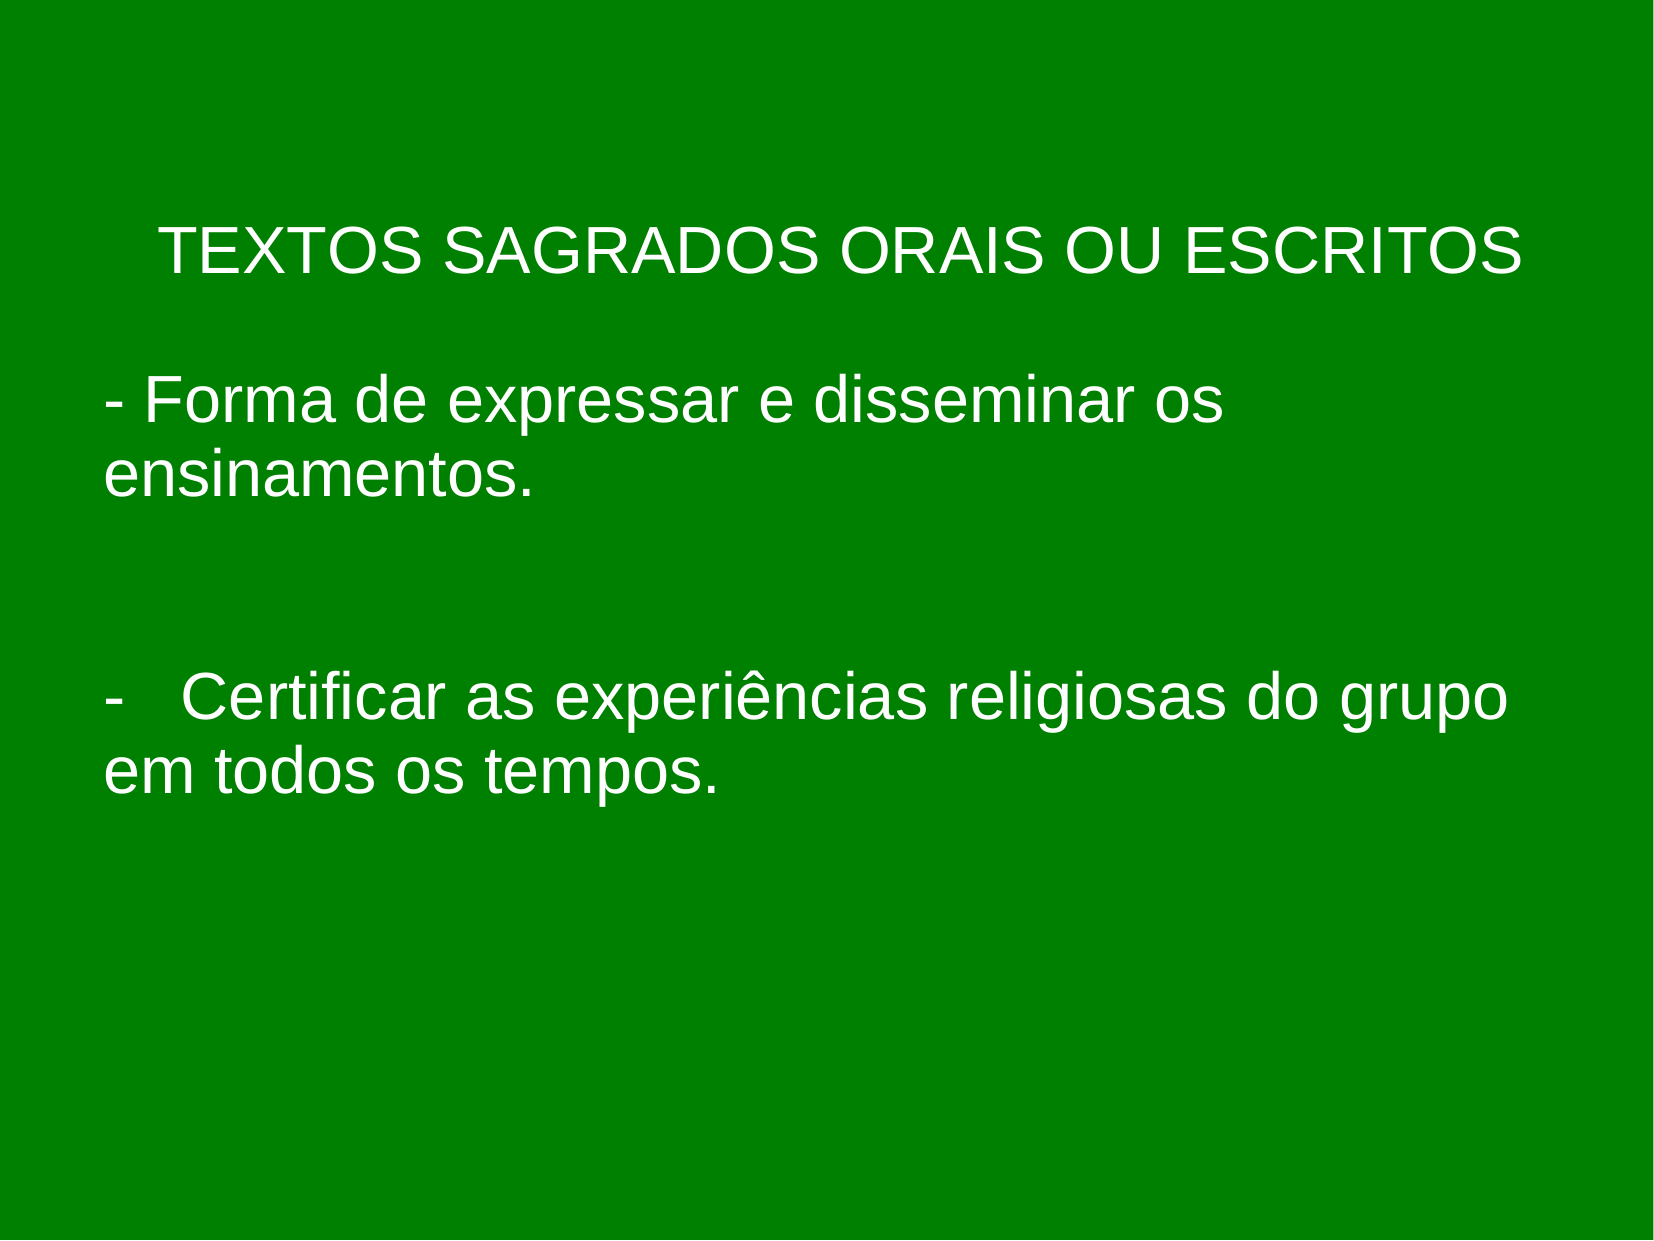

TEXTOS SAGRADOS ORAIS OU ESCRITOS
- Forma de expressar e disseminar os ensinamentos.
- Certificar as experiências religiosas do grupo em todos os tempos.